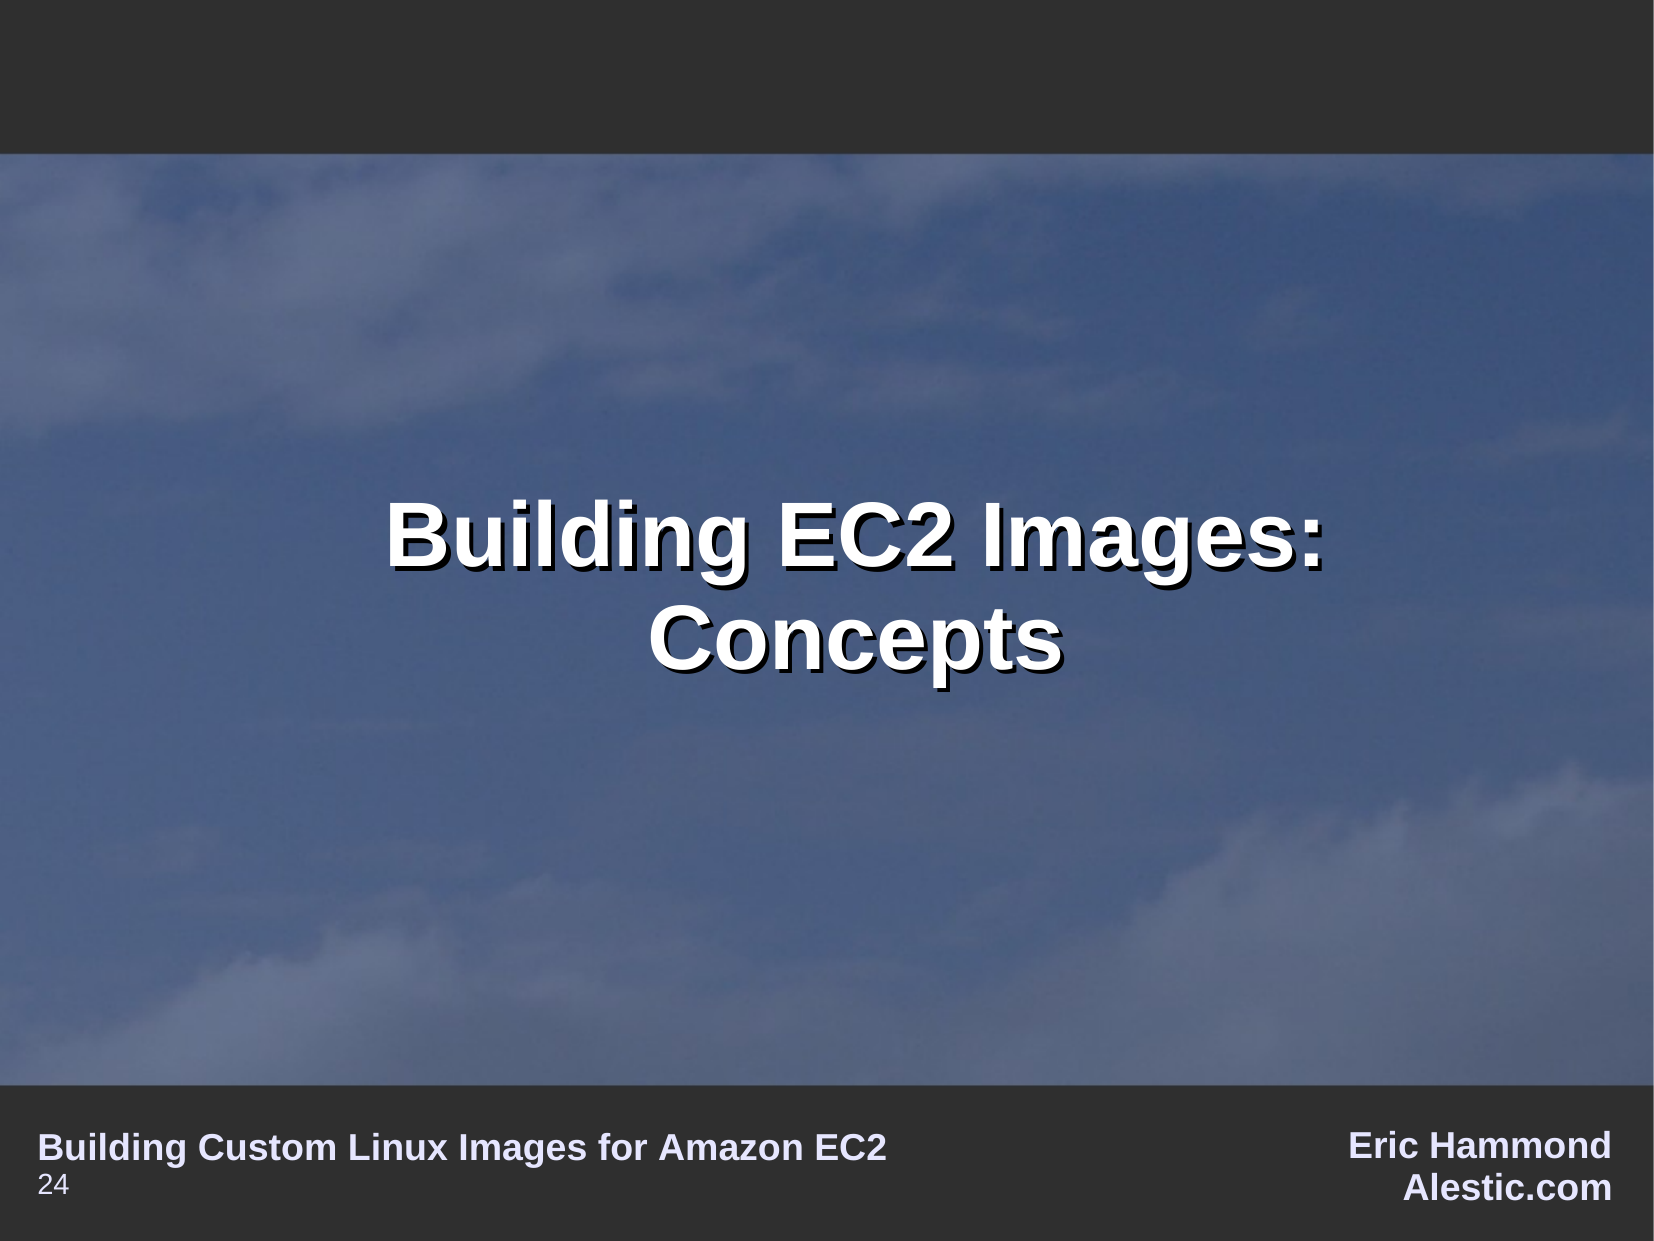

#
Building EC2 Images:
Concepts
24
Eric Hammond
Alestic.com